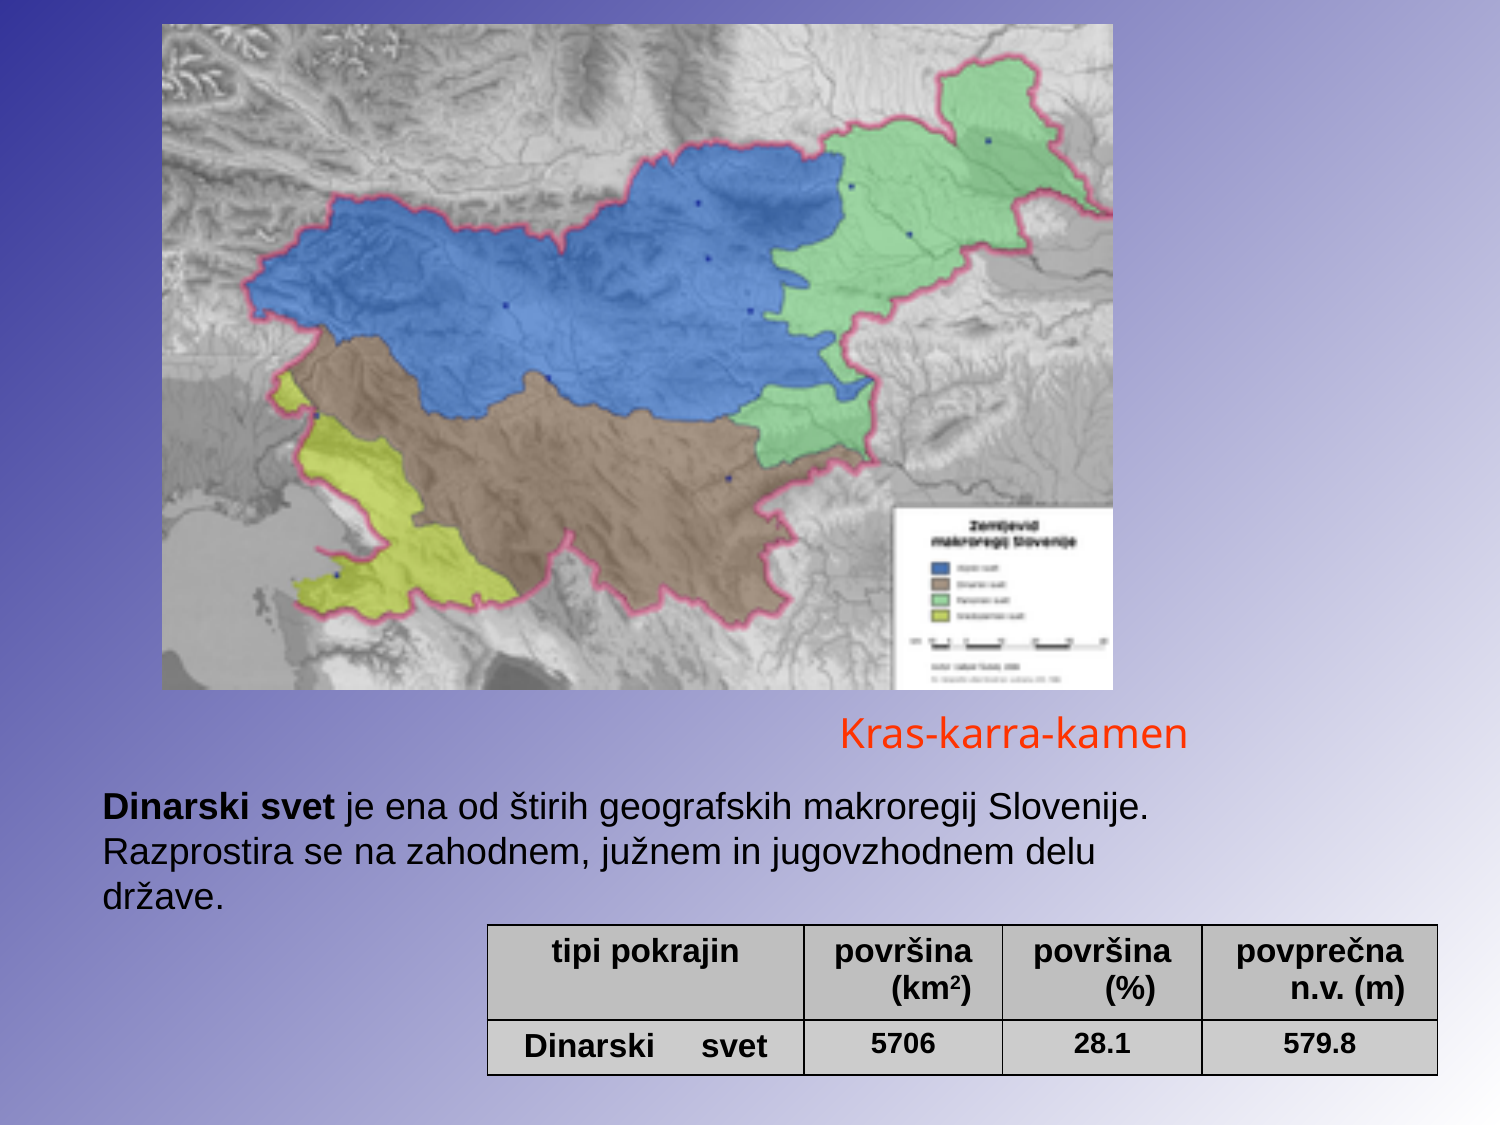

Kras-karra-kamen
Dinarski svet je ena od štirih geografskih makroregij Slovenije. Razprostira se na zahodnem, južnem in jugovzhodnem delu države.
| tipi pokrajin | površina (km2) | površina (%) | povprečna n.v. (m) |
| --- | --- | --- | --- |
| Dinarski svet | 5706 | 28.1 | 579.8 |